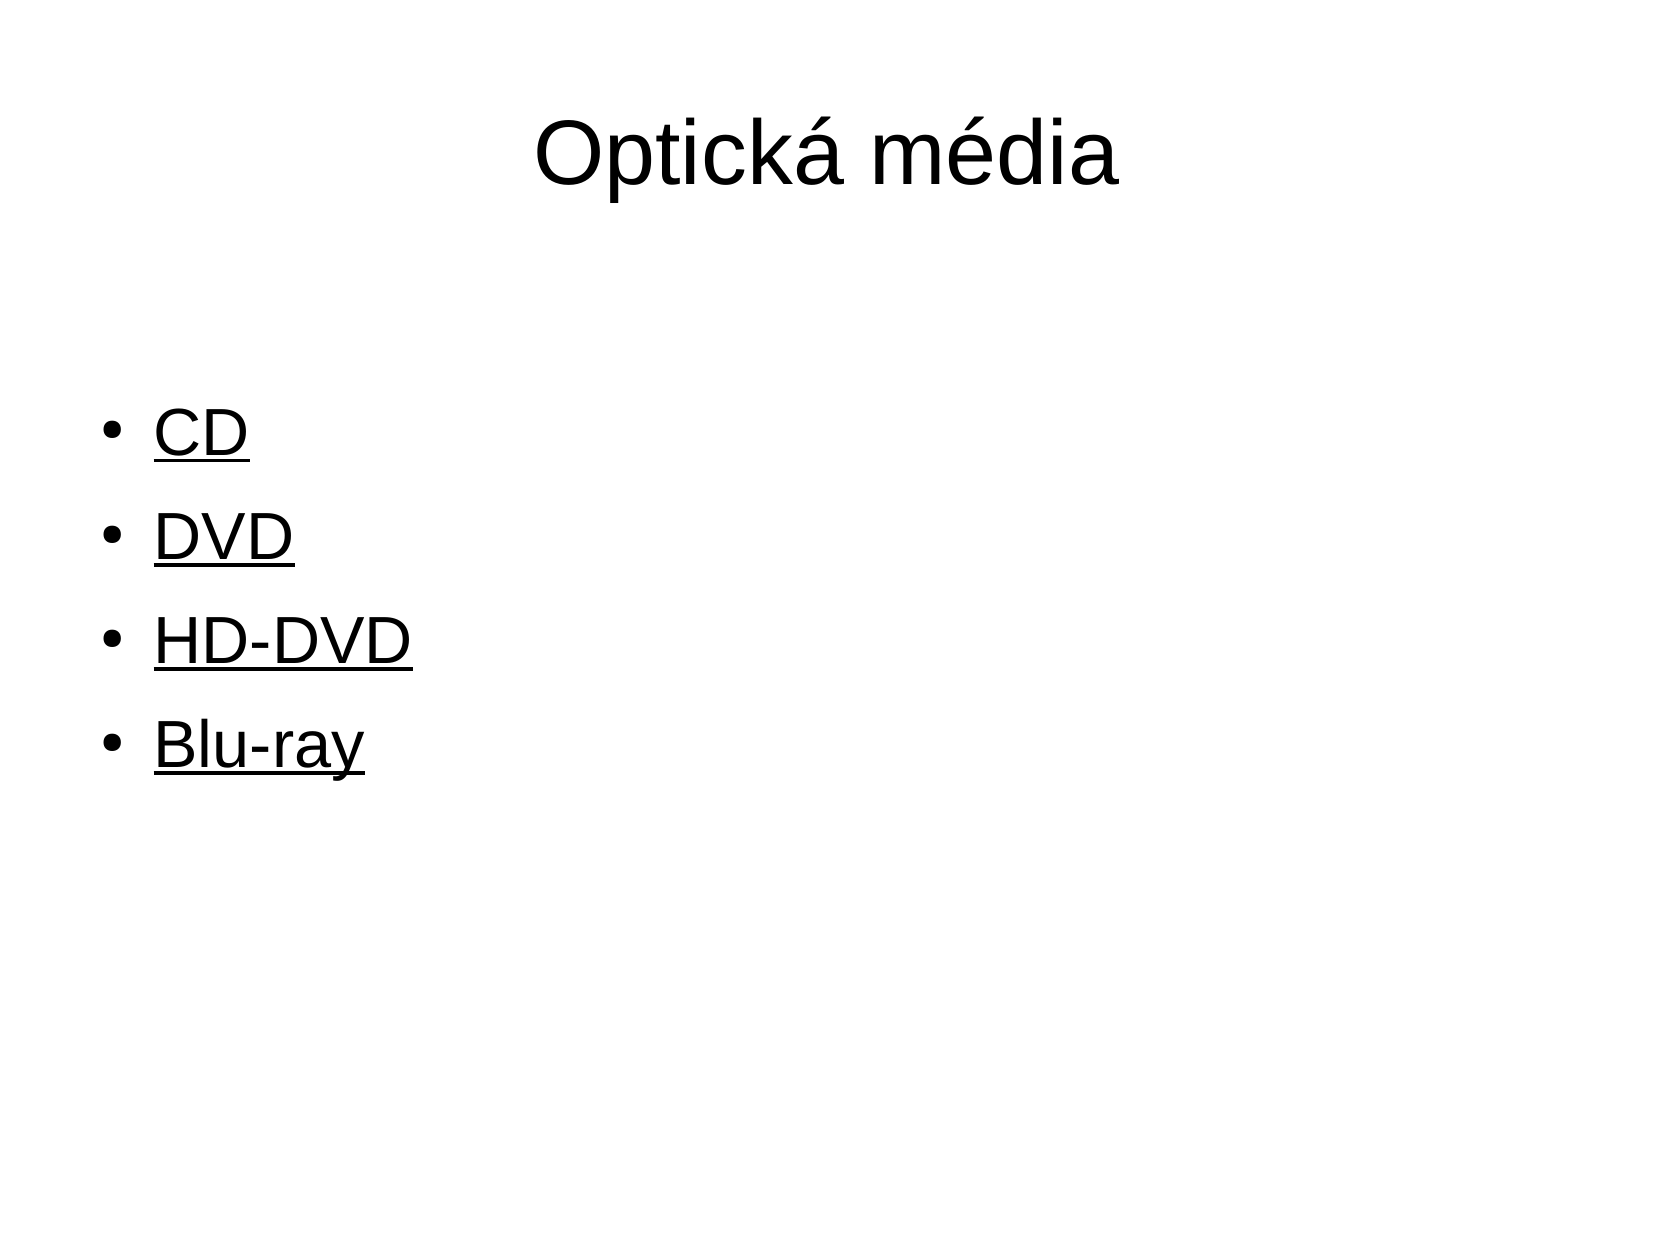

# Optická média
CD
DVD
HD-DVD
Blu-ray